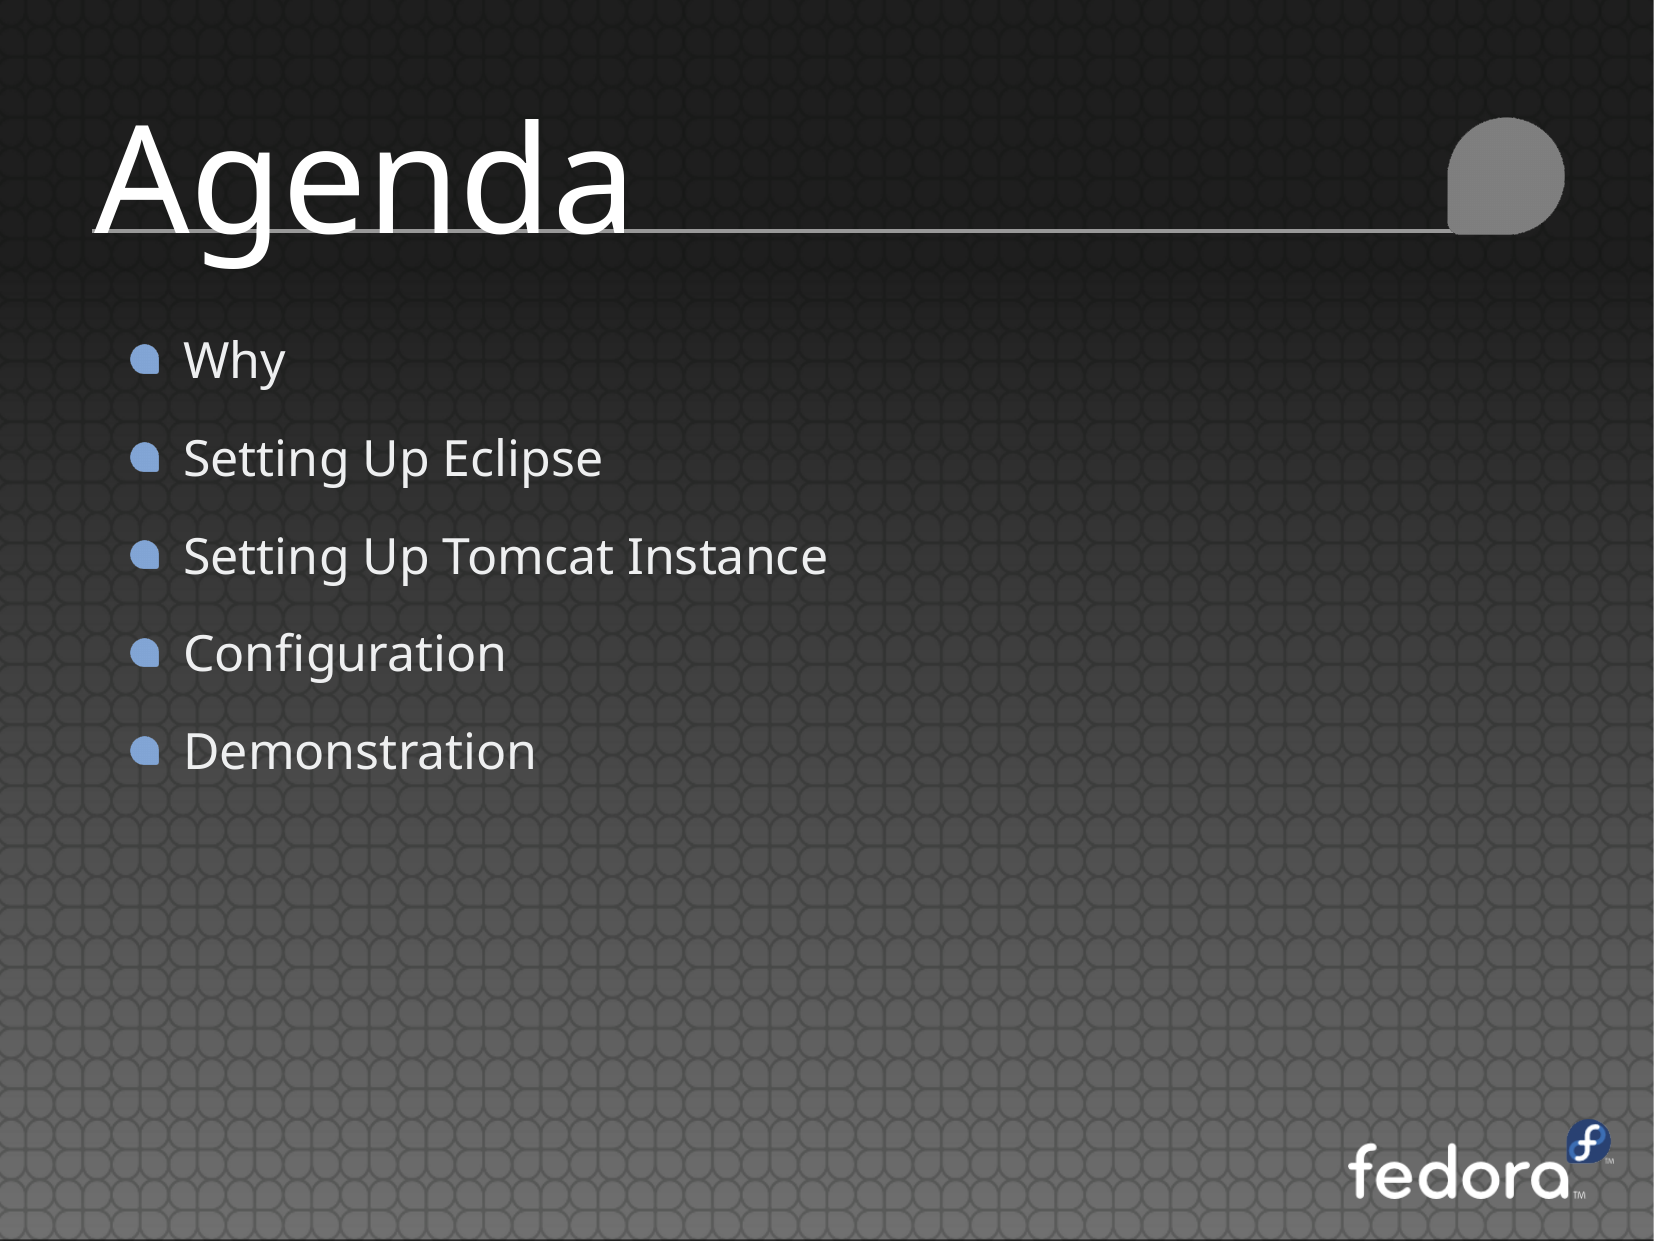

# Agenda
Why
Setting Up Eclipse
Setting Up Tomcat Instance
Configuration
Demonstration